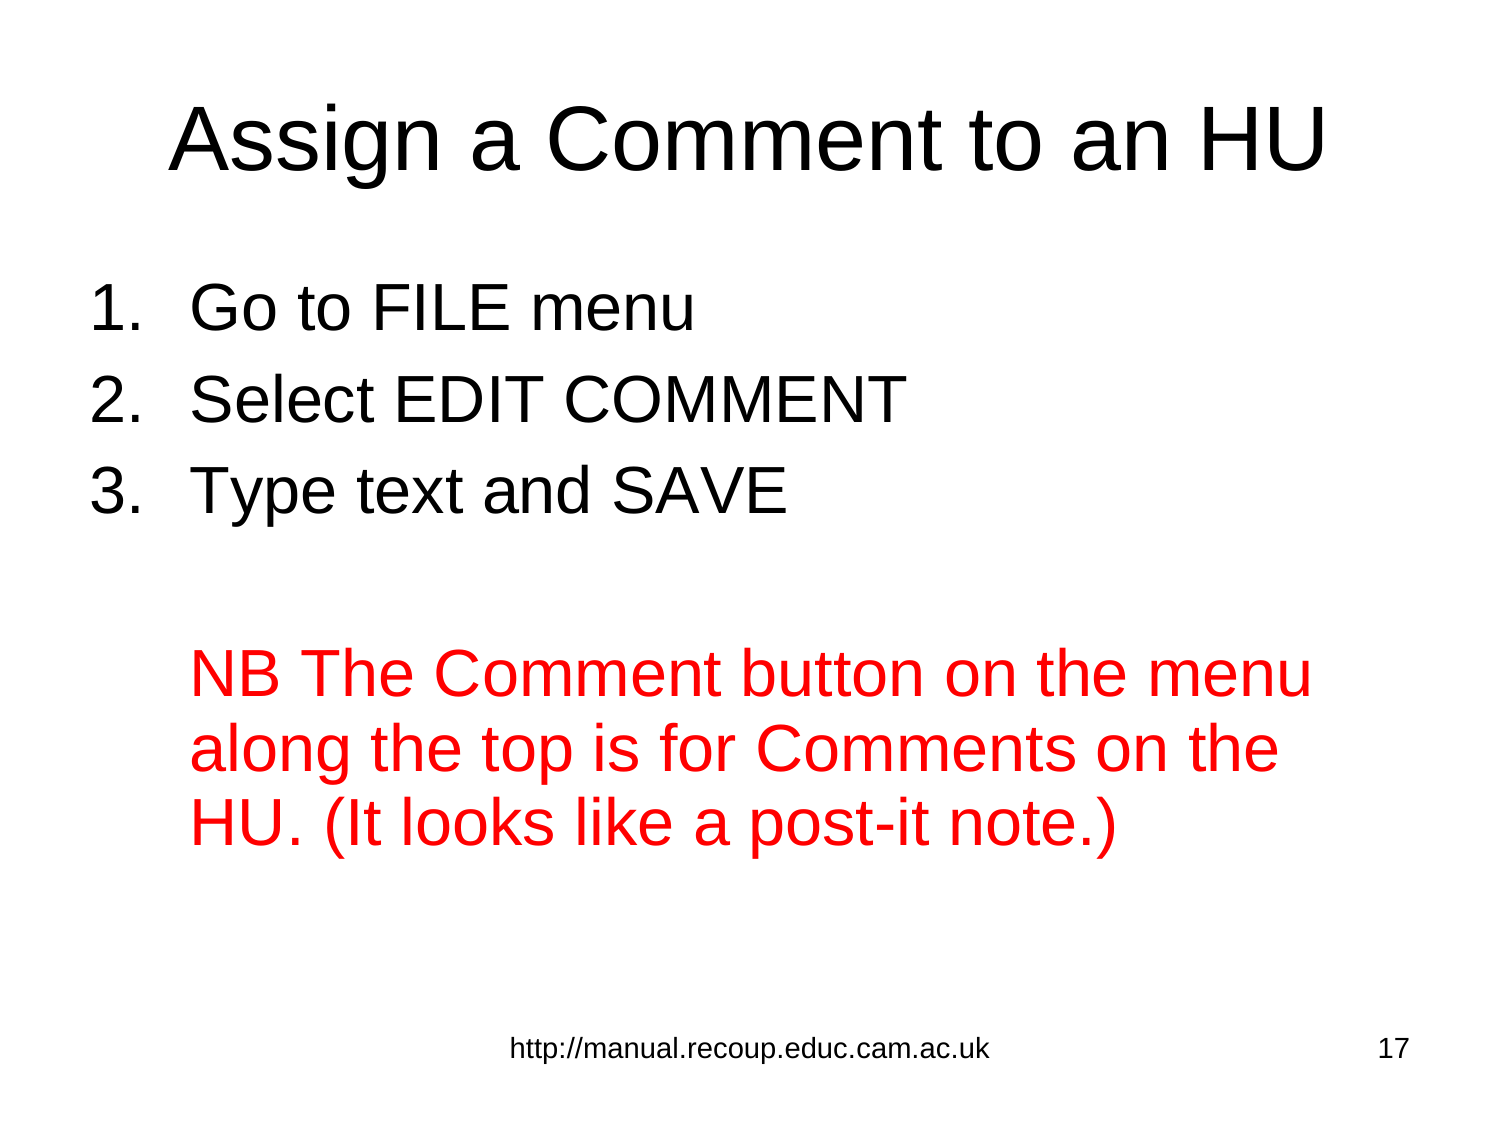

# Assign a Comment to an HU
Go to FILE menu
Select EDIT COMMENT
Type text and SAVE
	NB The Comment button on the menu along the top is for Comments on the HU. (It looks like a post-it note.)
http://manual.recoup.educ.cam.ac.uk
17